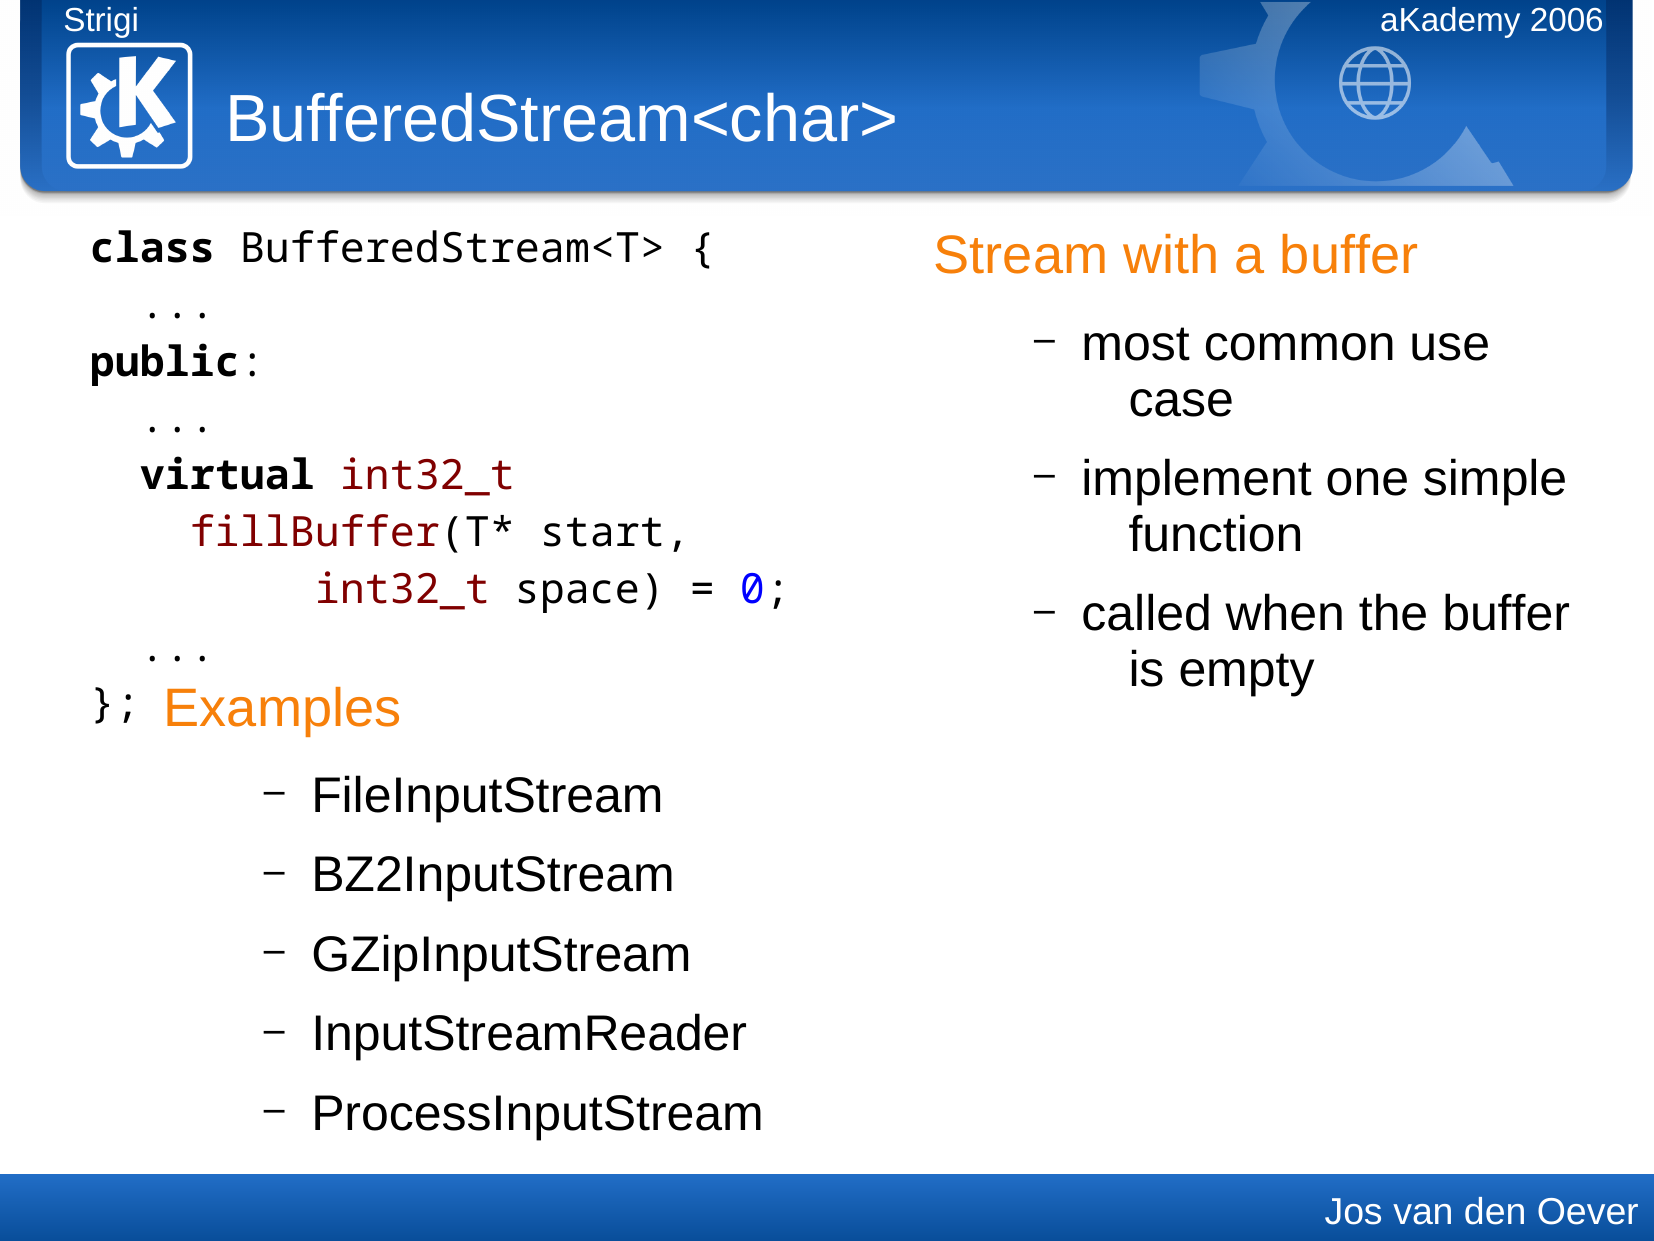

# BufferedStream<char>
class BufferedStream<T> {
 ...
public:
 ...
 virtual int32_t
 fillBuffer(T* start,
 int32_t space) = 0;
 ...
};
Stream with a buffer
most common use case
implement one simple function
called when the buffer is empty
Examples
FileInputStream
BZ2InputStream
GZipInputStream
InputStreamReader
ProcessInputStream